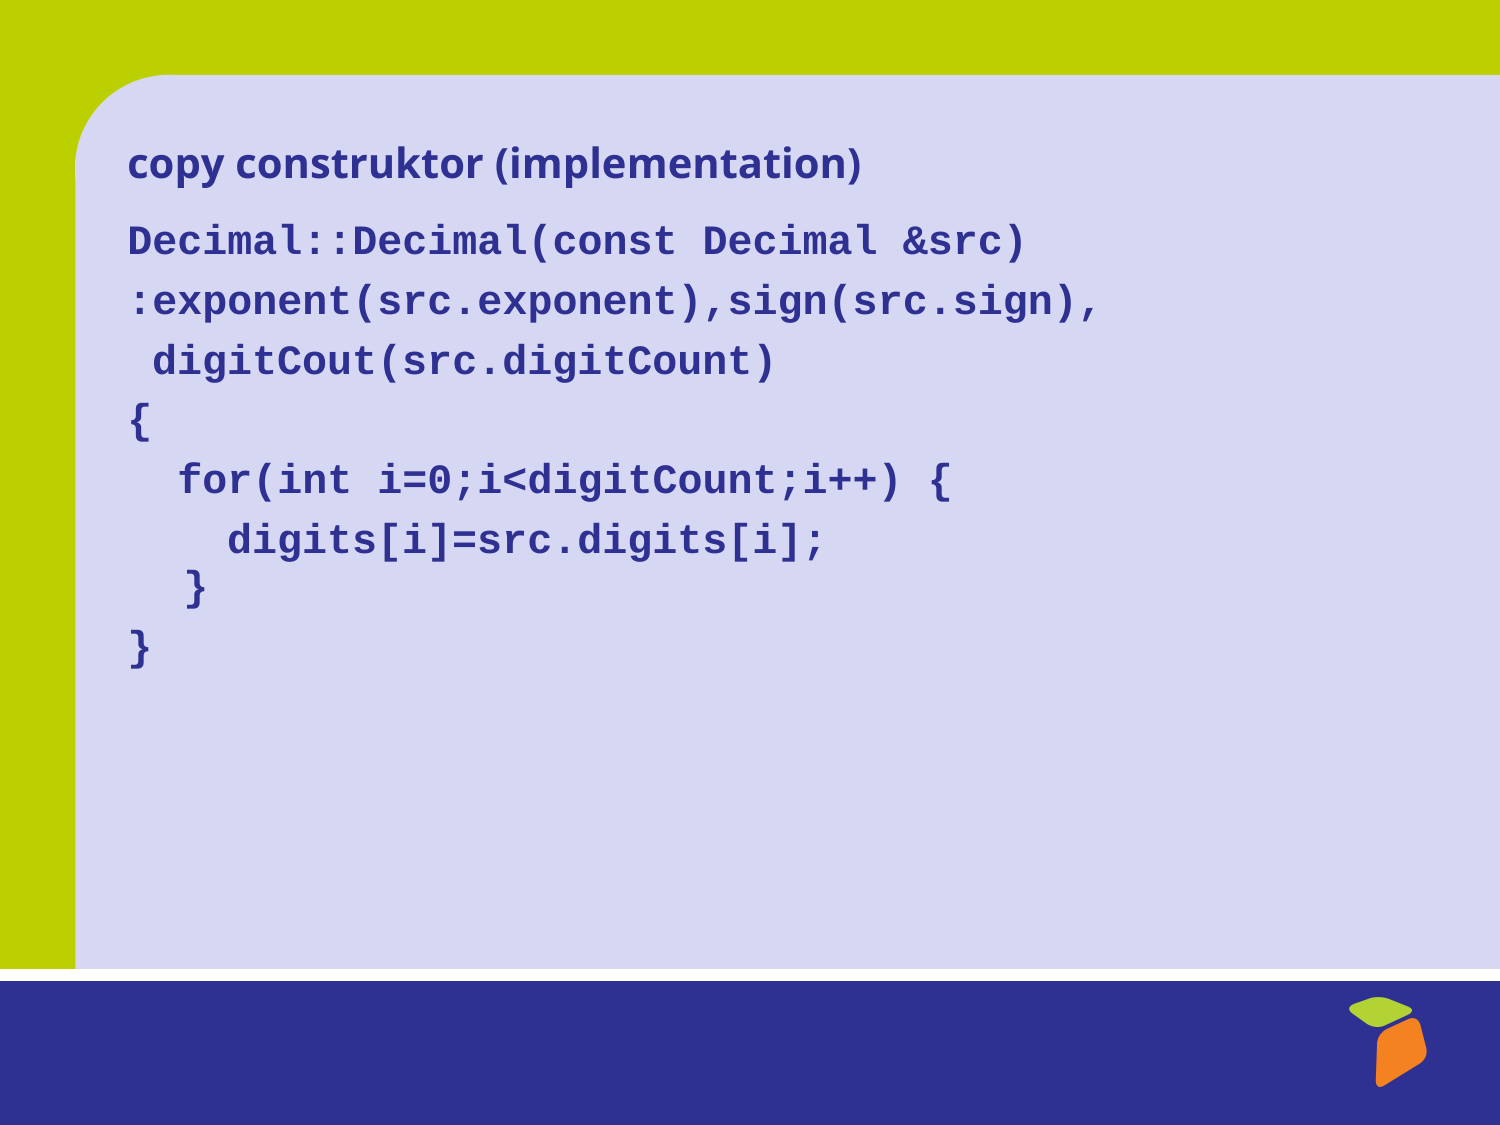

# copy construktor (implementation)
Decimal::Decimal(const Decimal &src)
:exponent(src.exponent),sign(src.sign),
 digitCout(src.digitCount)
{
 for(int i=0;i<digitCount;i++) {
 digits[i]=src.digits[i];
}
}